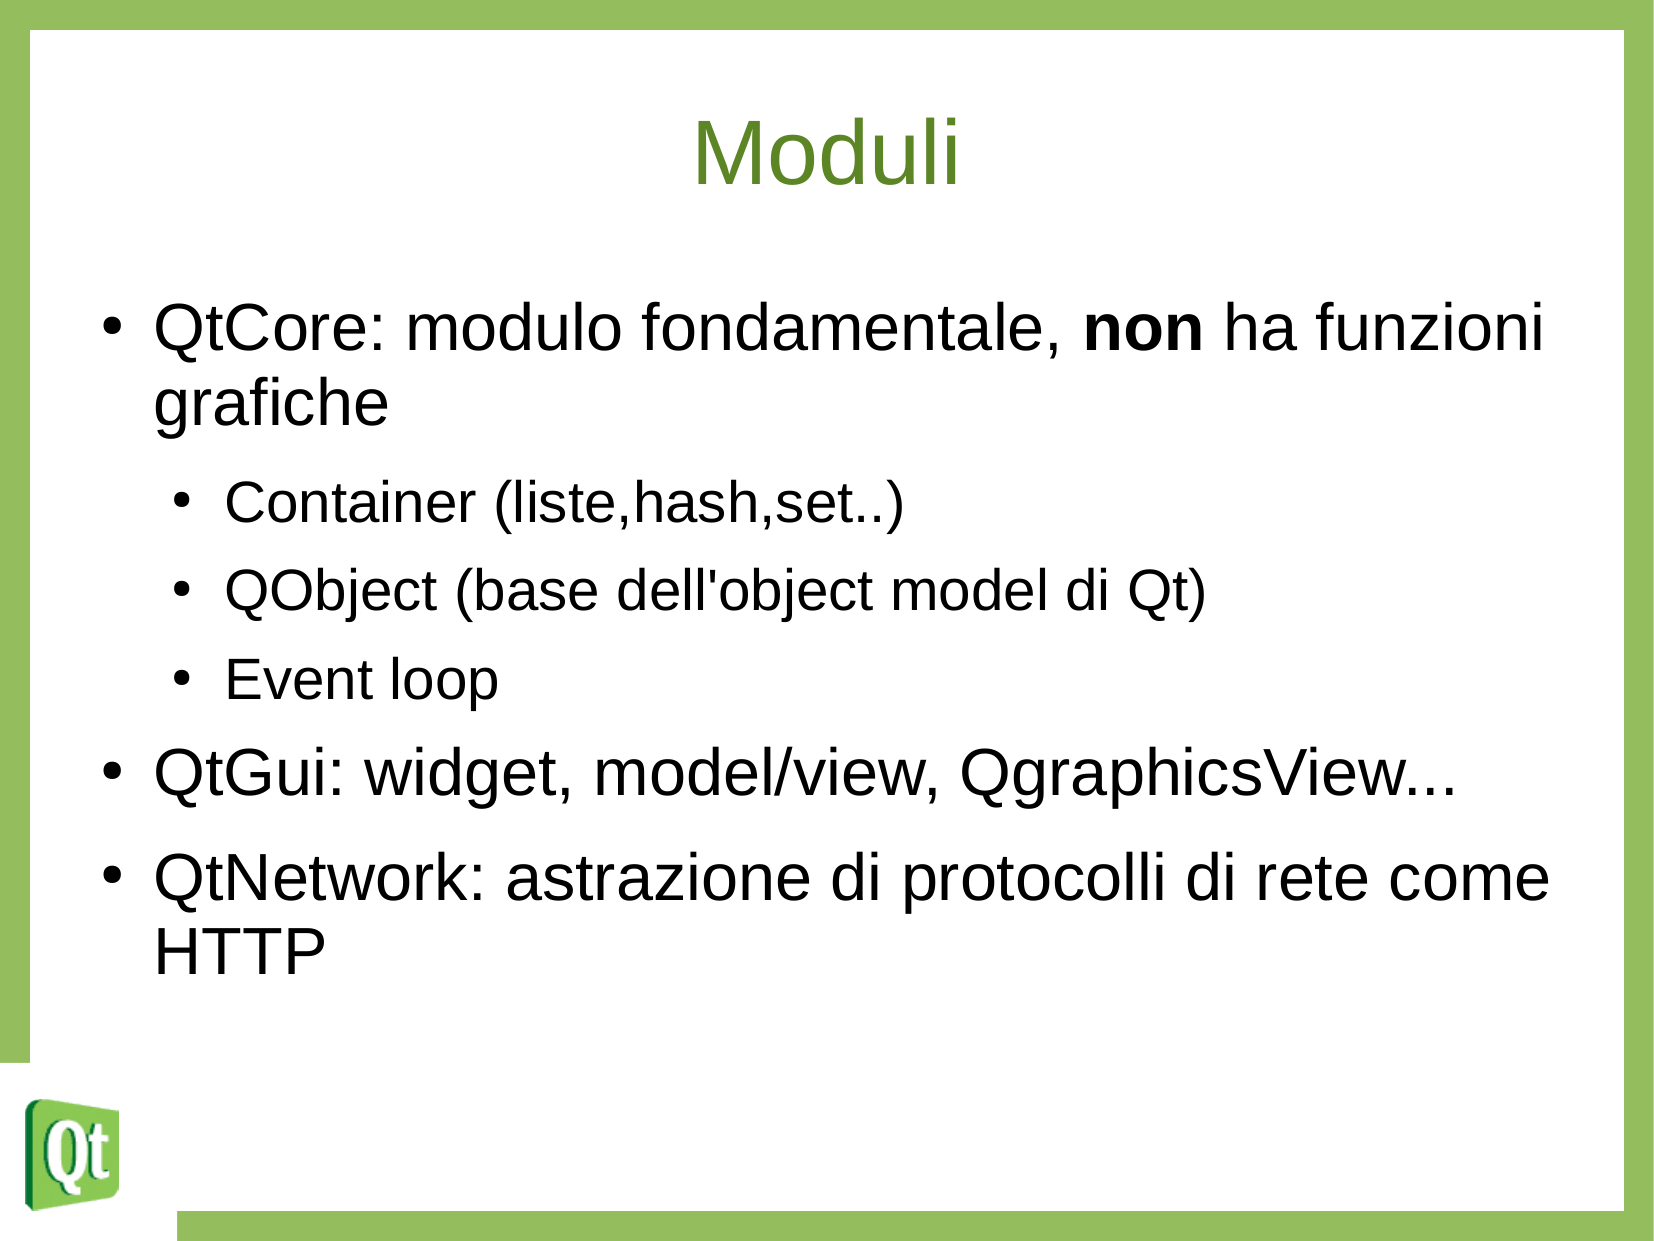

# Moduli
QtCore: modulo fondamentale, non ha funzioni grafiche
Container (liste,hash,set..)
QObject (base dell'object model di Qt)
Event loop
QtGui: widget, model/view, QgraphicsView...
QtNetwork: astrazione di protocolli di rete come HTTP